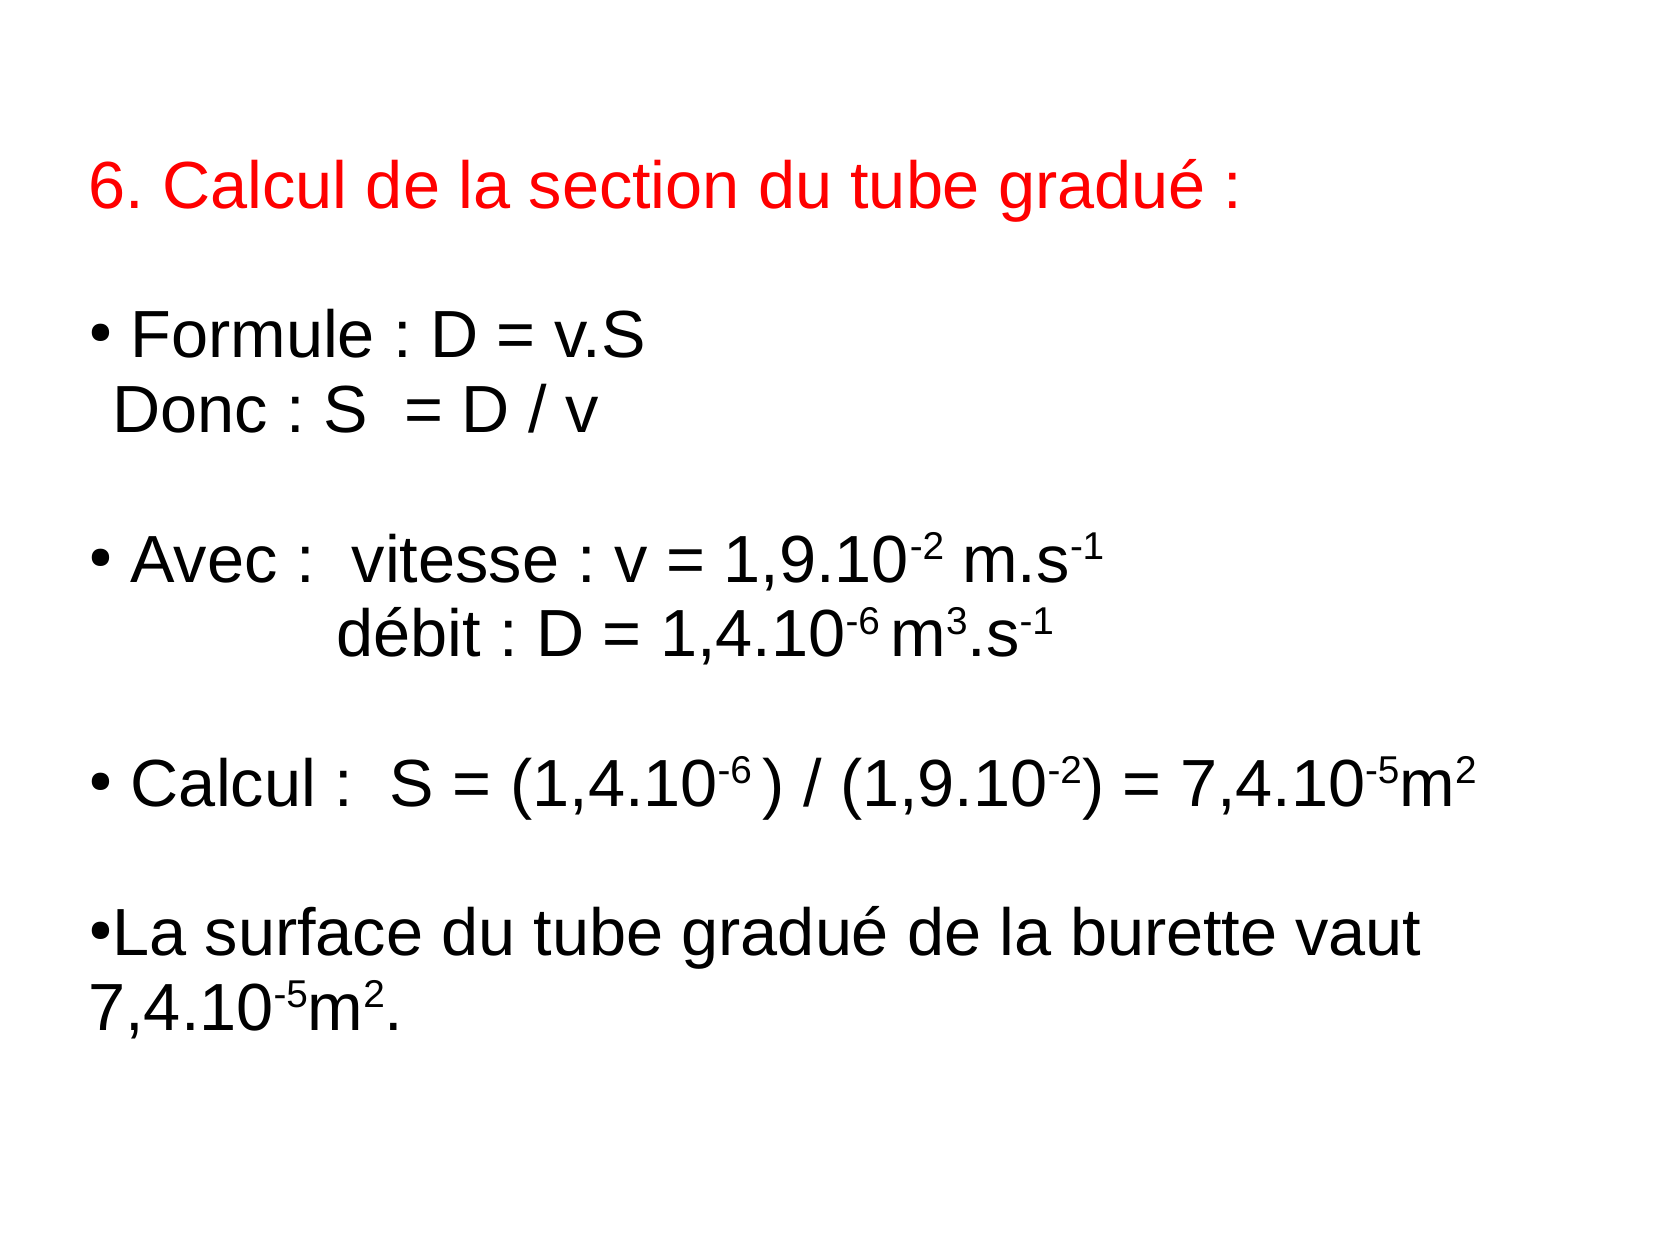

# 6. Calcul de la section du tube gradué :
 Formule : D = v.S
Donc : S = D / v
 Avec : vitesse : v = 1,9.10-2 m.s-1
débit : D = 1,4.10-6 m3.s-1
 Calcul : S = (1,4.10-6 ) / (1,9.10-2) = 7,4.10-5m2
La surface du tube gradué de la burette vaut 7,4.10-5m2.